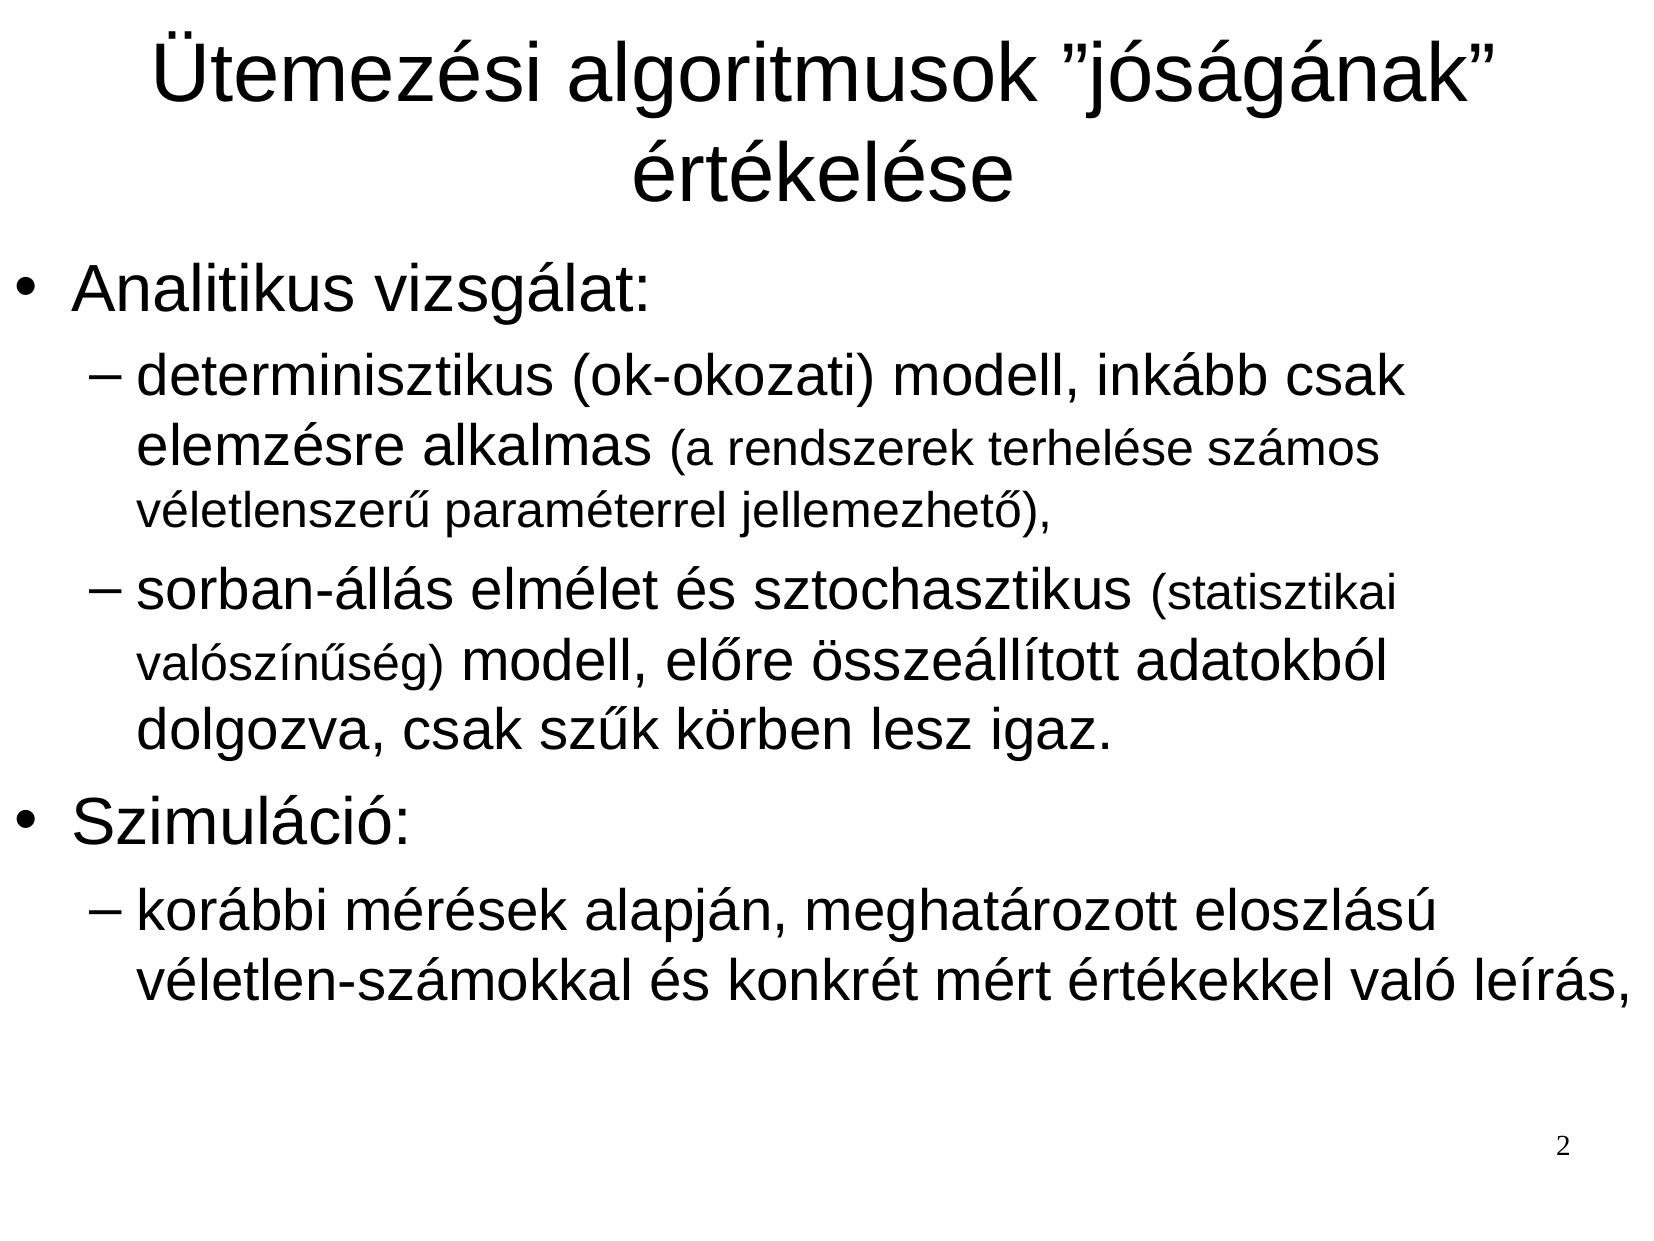

# Ütemezési algoritmusok ”jóságának” értékelése
Analitikus vizsgálat:
determinisztikus (ok-okozati) modell, inkább csak elemzésre alkalmas (a rendszerek terhelése számos véletlenszerű paraméterrel jellemezhető),
sorban-állás elmélet és sztochasztikus (statisztikai valószínűség) modell, előre összeállított adatokból dolgozva, csak szűk körben lesz igaz.
Szimuláció:
korábbi mérések alapján, meghatározott eloszlású véletlen-számokkal és konkrét mért értékekkel való leírás,
2